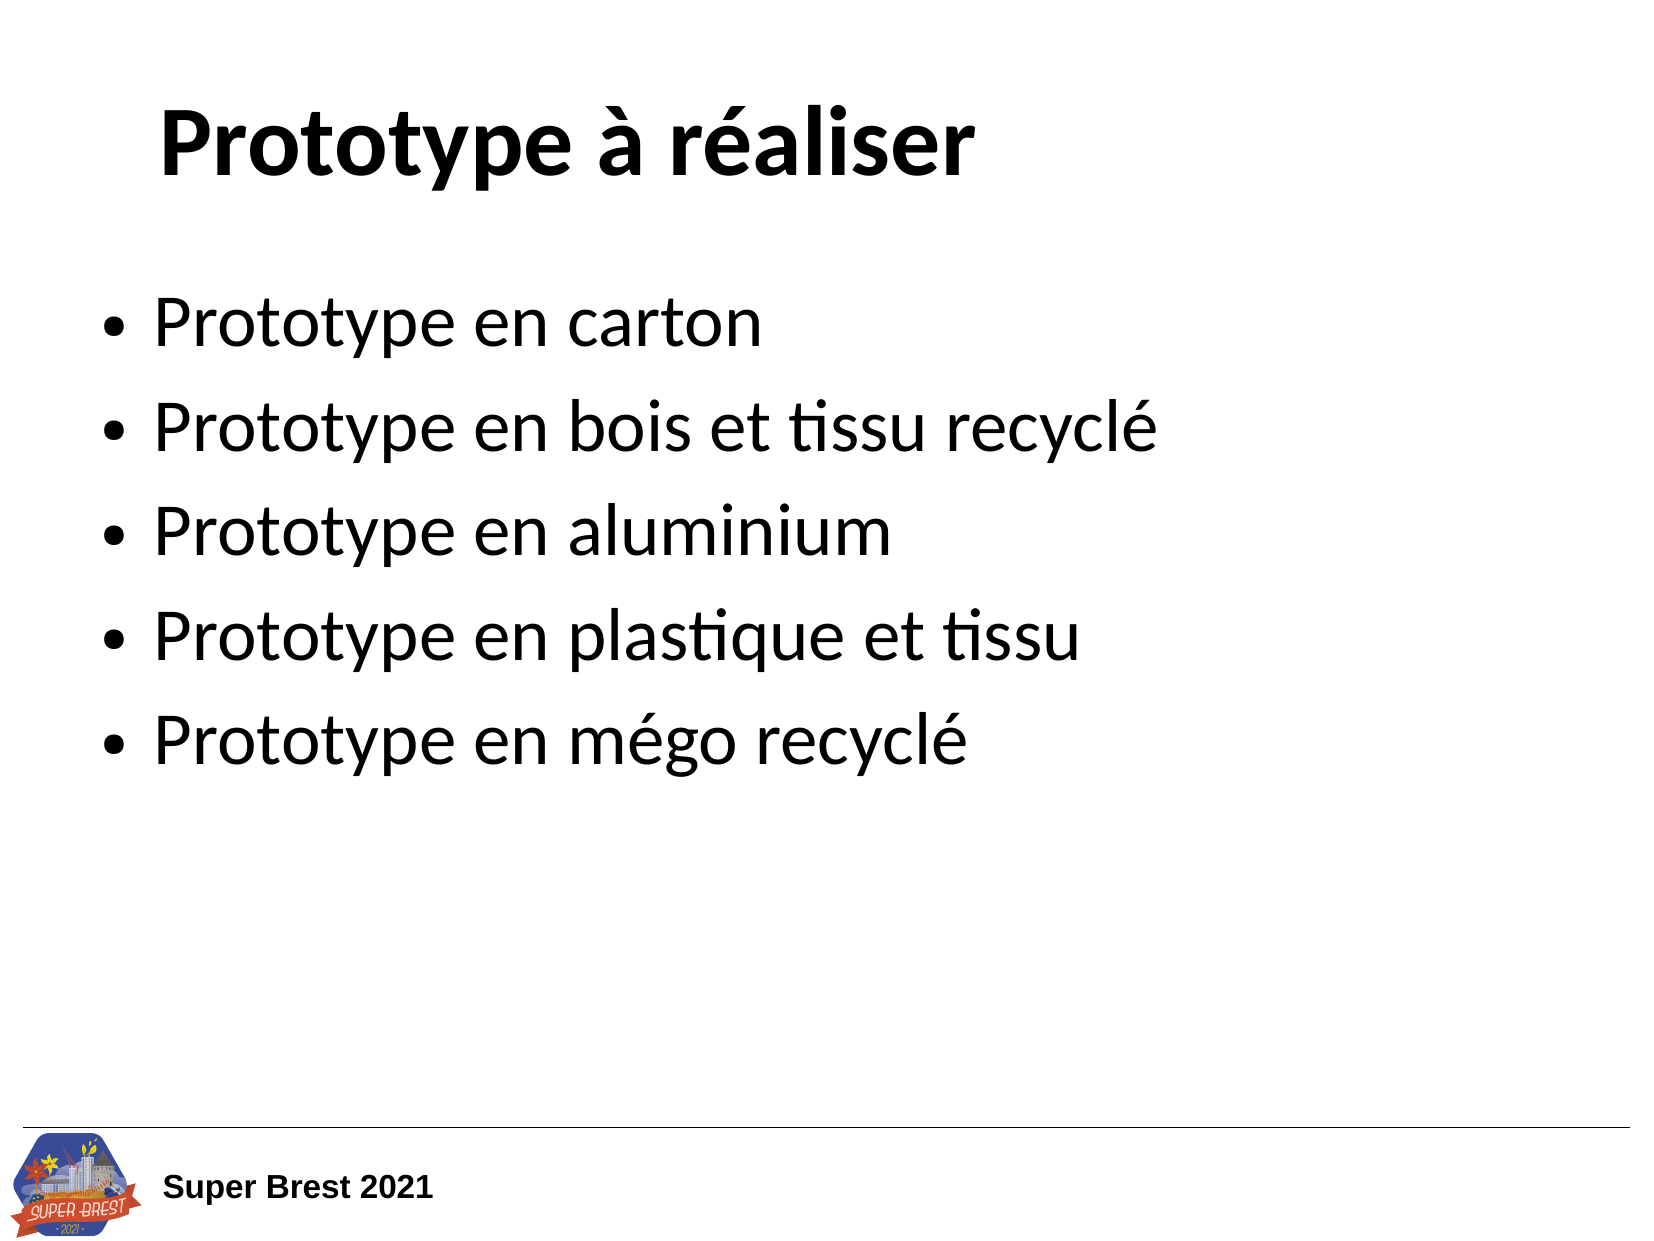

# Prototype à réaliser
Prototype en carton
Prototype en bois et tissu recyclé
Prototype en aluminium
Prototype en plastique et tissu
Prototype en mégo recyclé
Super Brest 2021